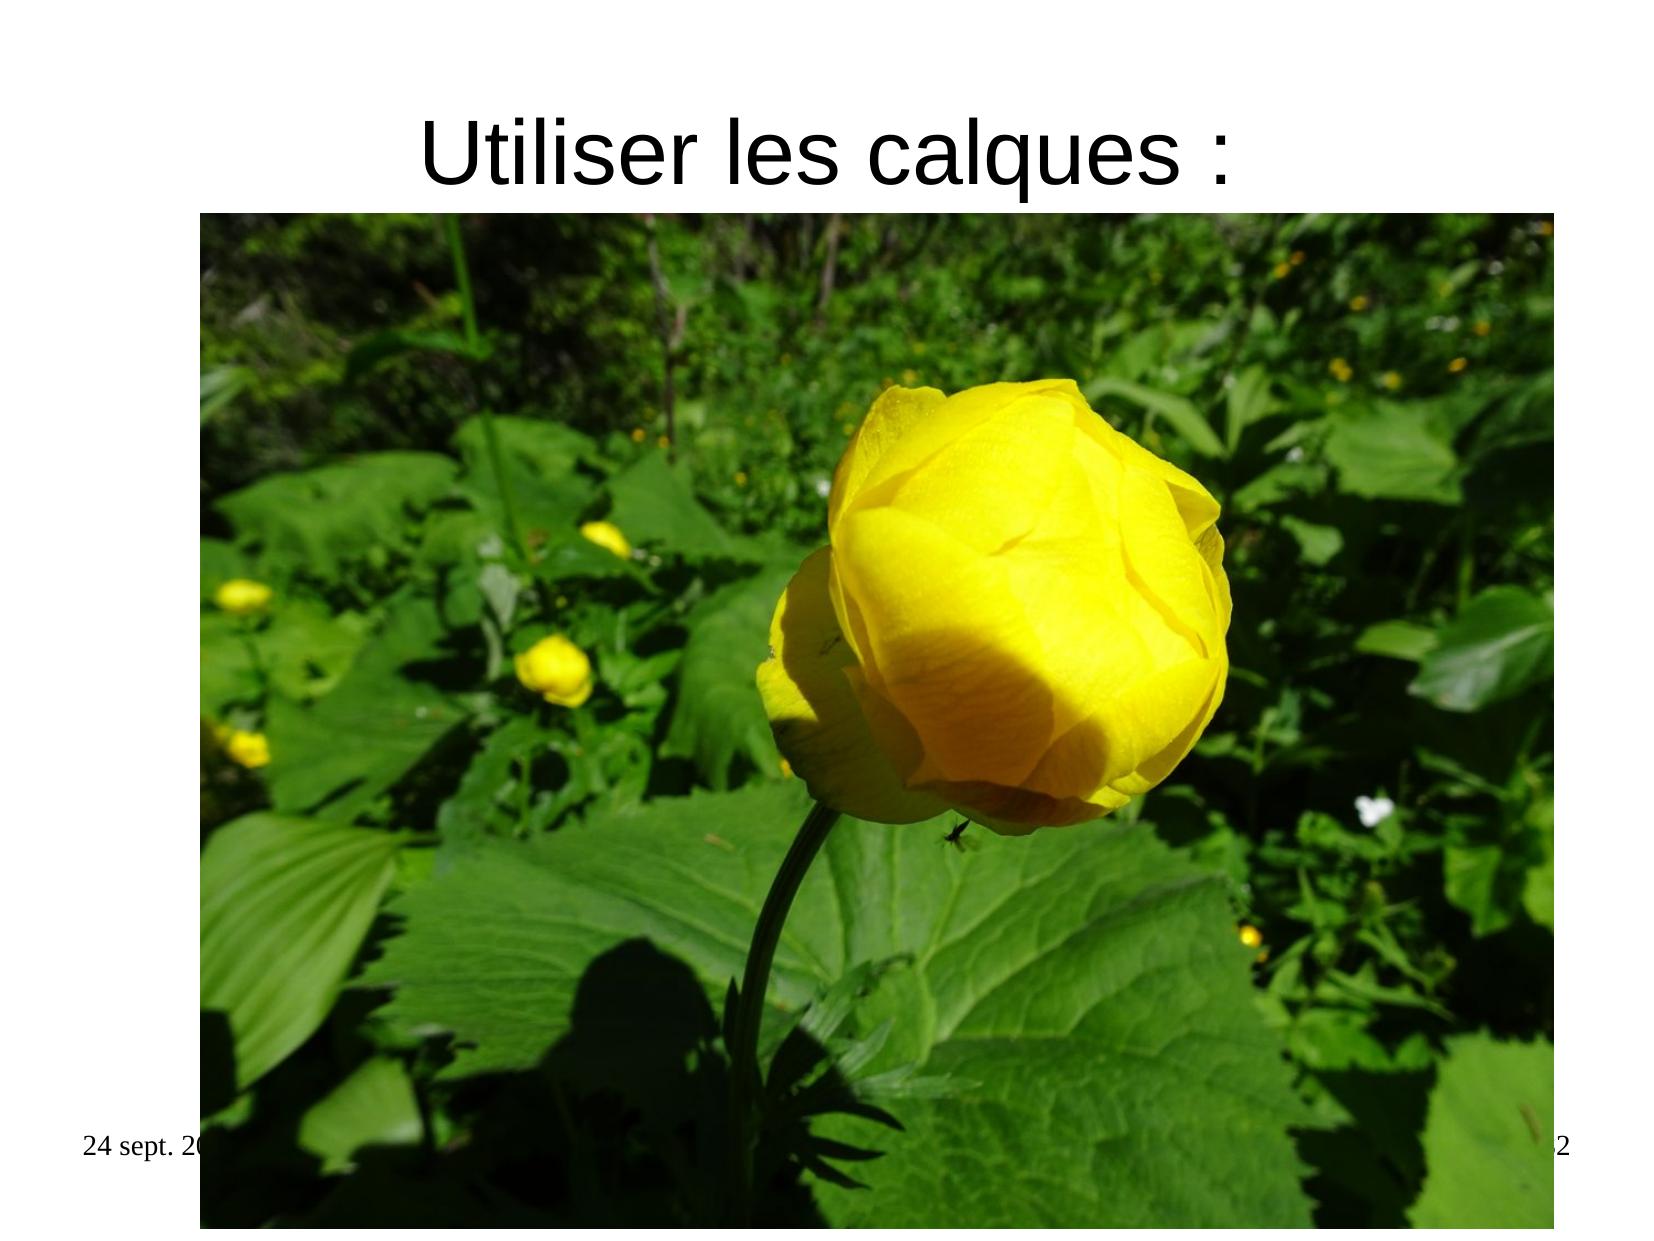

# Utiliser les calques :
J.-C. Martin
82